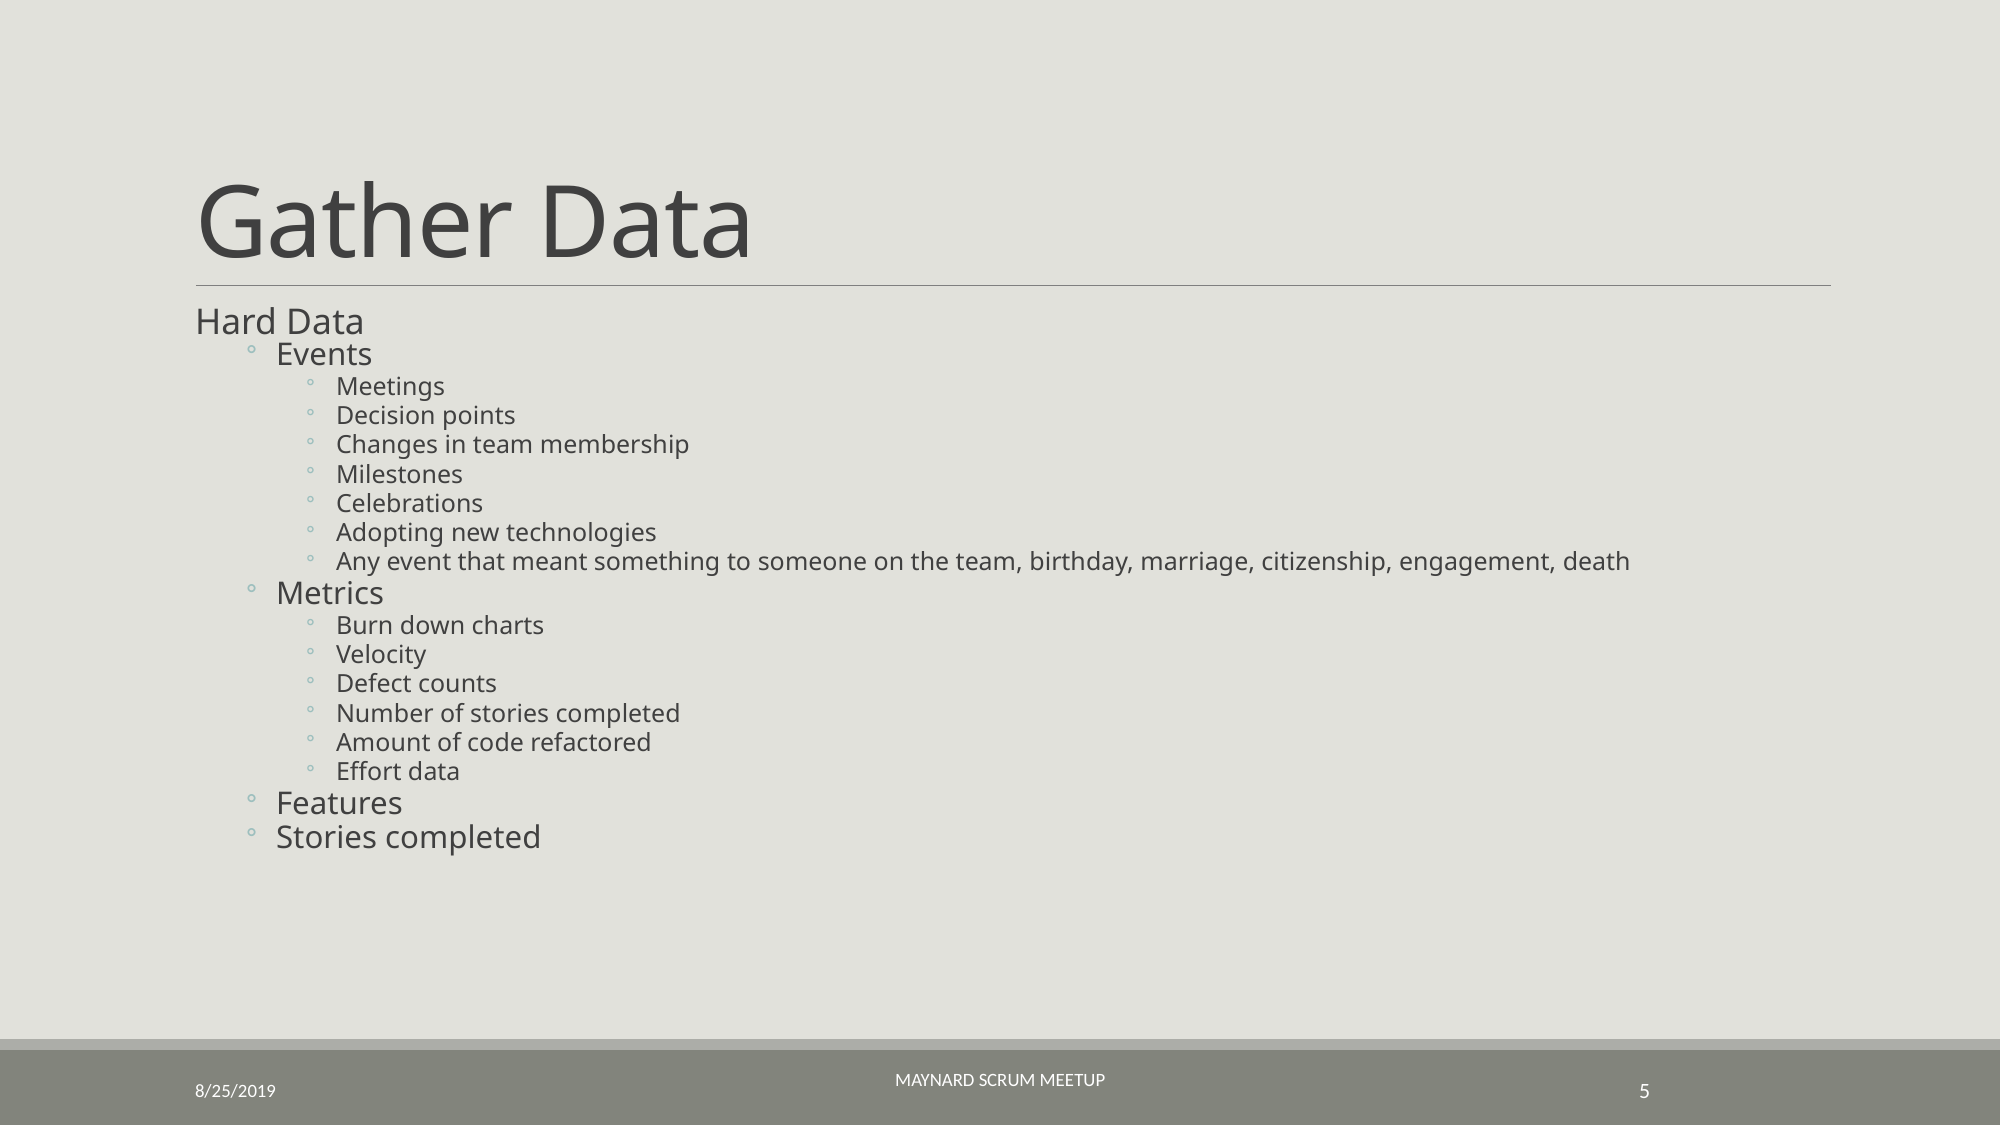

# Gather Data
Hard Data
Events
Meetings
Decision points
Changes in team membership
Milestones
Celebrations
Adopting new technologies
Any event that meant something to someone on the team, birthday, marriage, citizenship, engagement, death
Metrics
Burn down charts
Velocity
Defect counts
Number of stories completed
Amount of code refactored
Effort data
Features
Stories completed
8/25/2019
Maynard Scrum meetup